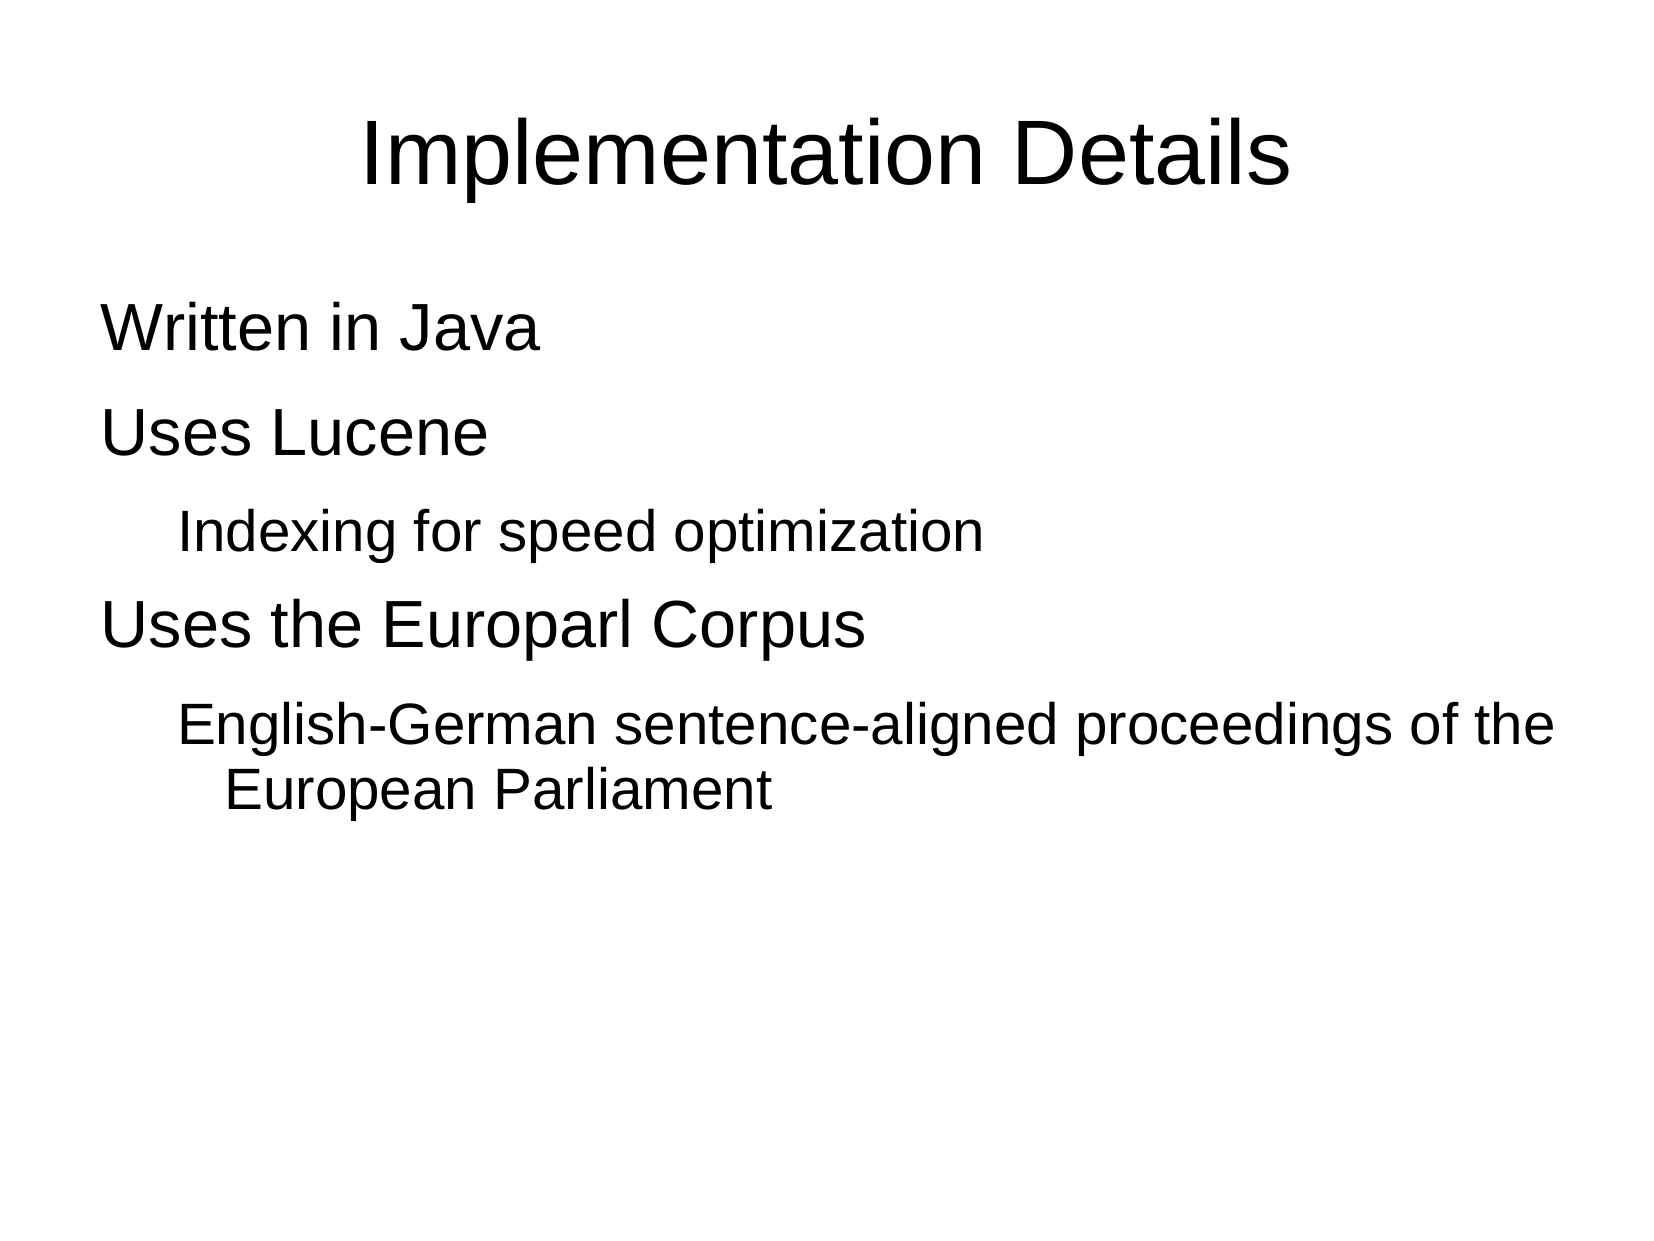

# Implementation Details
Written in Java
Uses Lucene
Indexing for speed optimization
Uses the Europarl Corpus
English-German sentence-aligned proceedings of the European Parliament